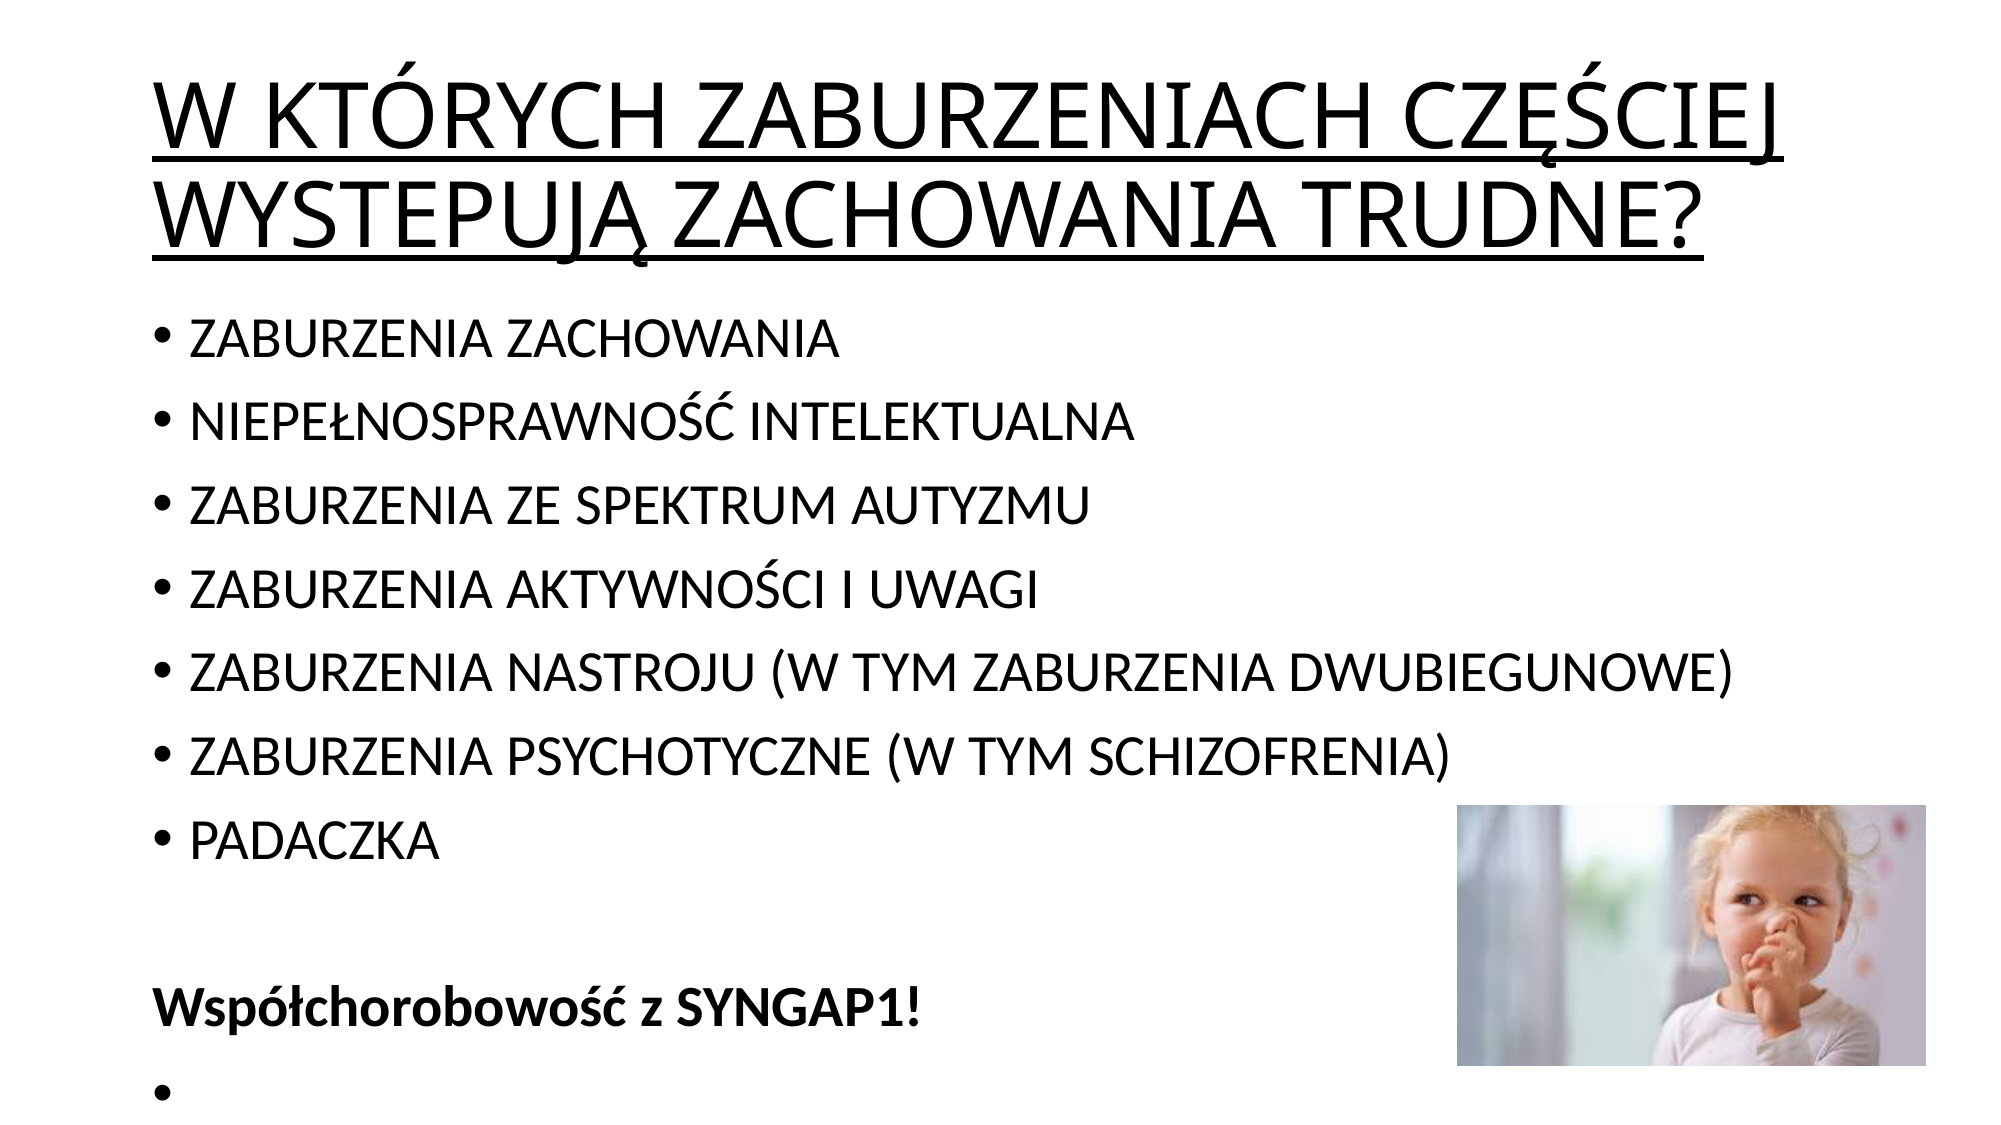

# W KTÓRYCH ZABURZENIACH CZĘŚCIEJ WYSTEPUJĄ ZACHOWANIA TRUDNE?
ZABURZENIA ZACHOWANIA
NIEPEŁNOSPRAWNOŚĆ INTELEKTUALNA
ZABURZENIA ZE SPEKTRUM AUTYZMU
ZABURZENIA AKTYWNOŚCI I UWAGI
ZABURZENIA NASTROJU (W TYM ZABURZENIA DWUBIEGUNOWE)
ZABURZENIA PSYCHOTYCZNE (W TYM SCHIZOFRENIA)
PADACZKA
Współchorobowość z SYNGAP1!